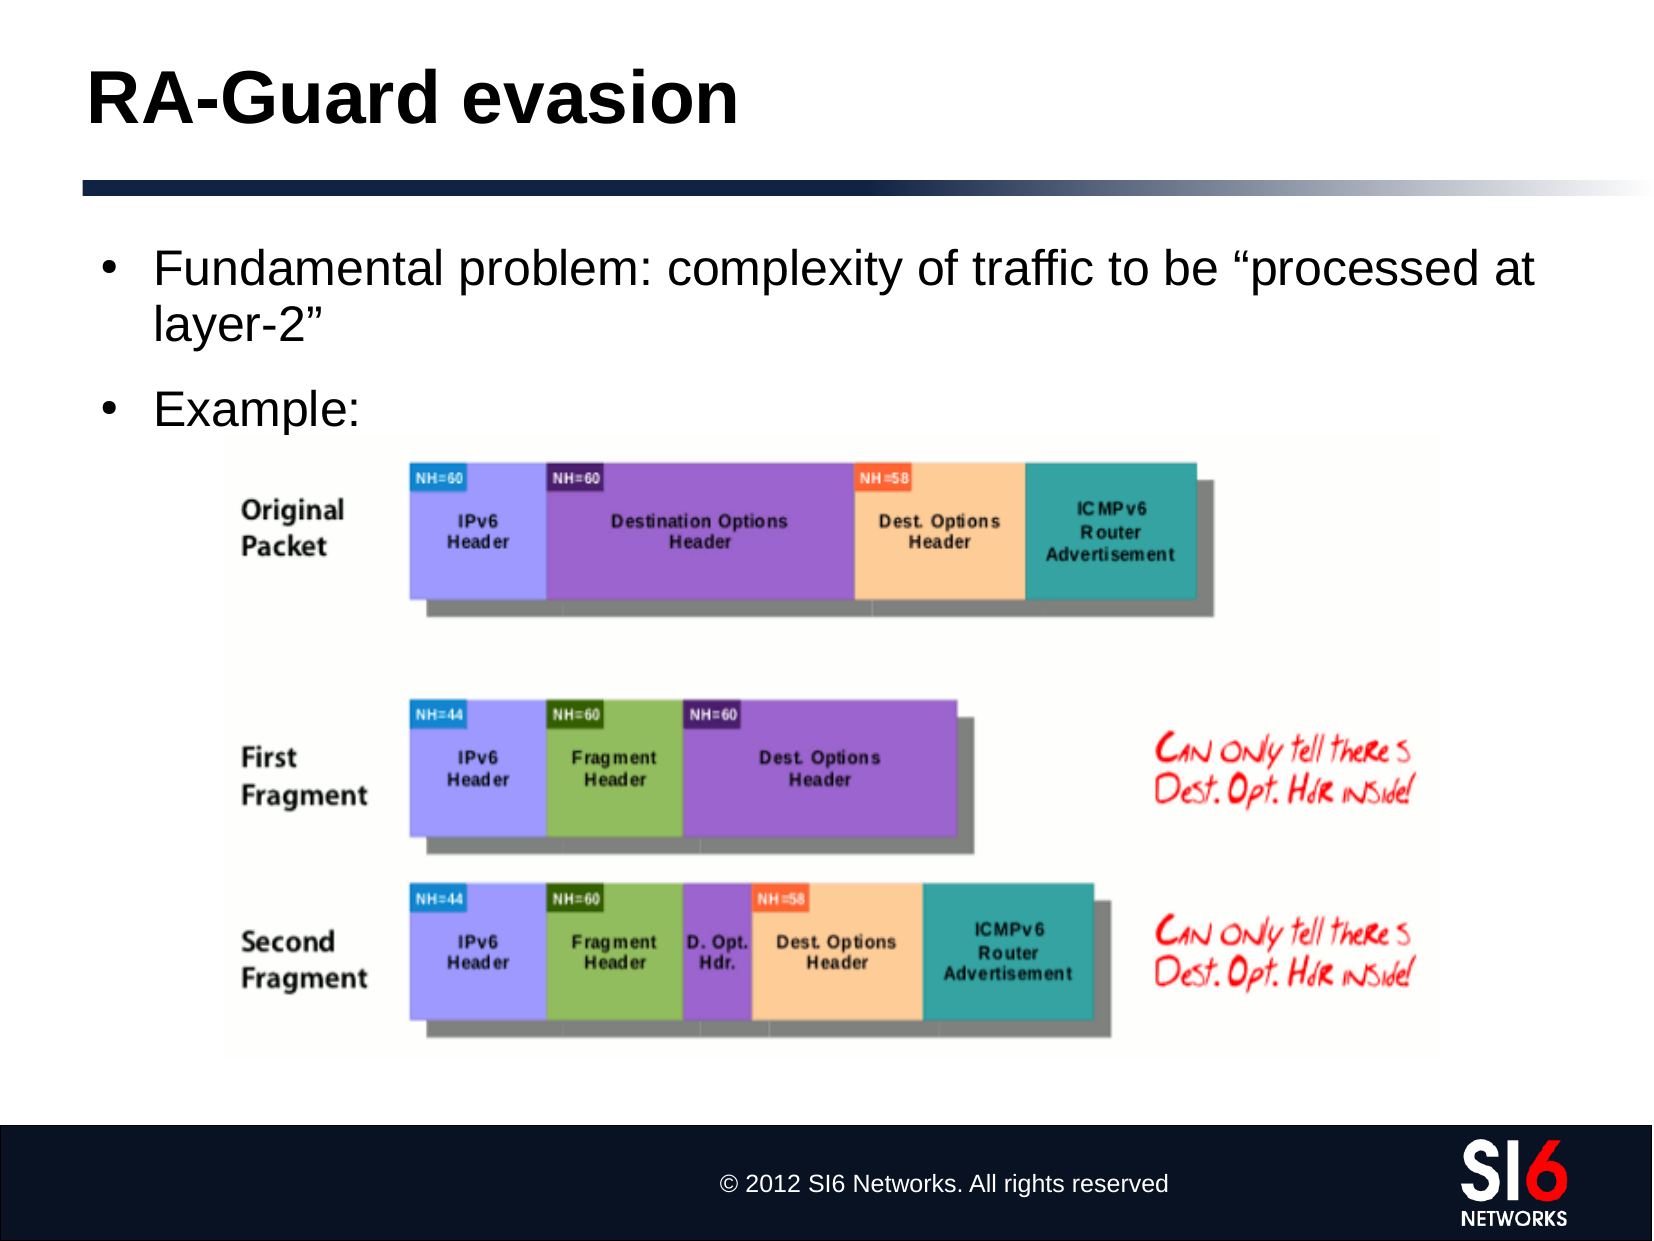

# RA-Guard evasion
Fundamental problem: complexity of traffic to be “processed at layer-2”
Example: